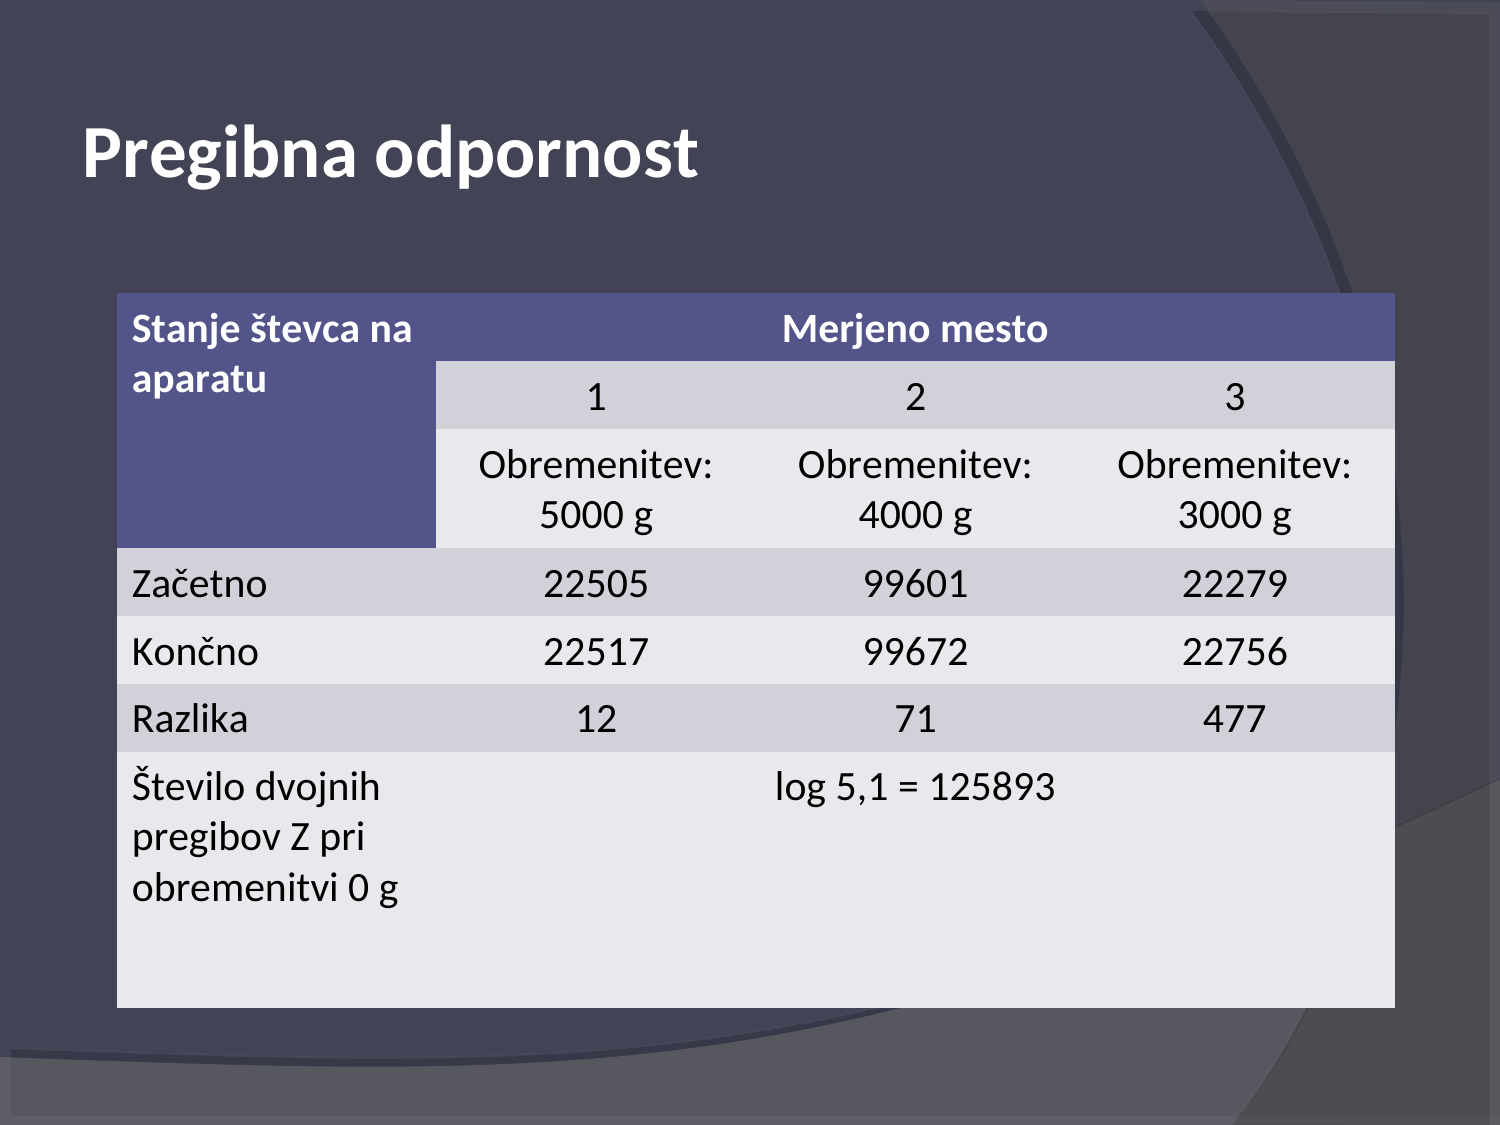

# Pregibna odpornost
| Stanje števca na aparatu | Merjeno mesto | | |
| --- | --- | --- | --- |
| | 1 | 2 | 3 |
| | Obremenitev: 5000 g | Obremenitev: 4000 g | Obremenitev: 3000 g |
| Začetno | 22505 | 99601 | 22279 |
| Končno | 22517 | 99672 | 22756 |
| Razlika | 12 | 71 | 477 |
| Število dvojnih pregibov Z pri obremenitvi 0 g | log 5,1 = 125893 | | |